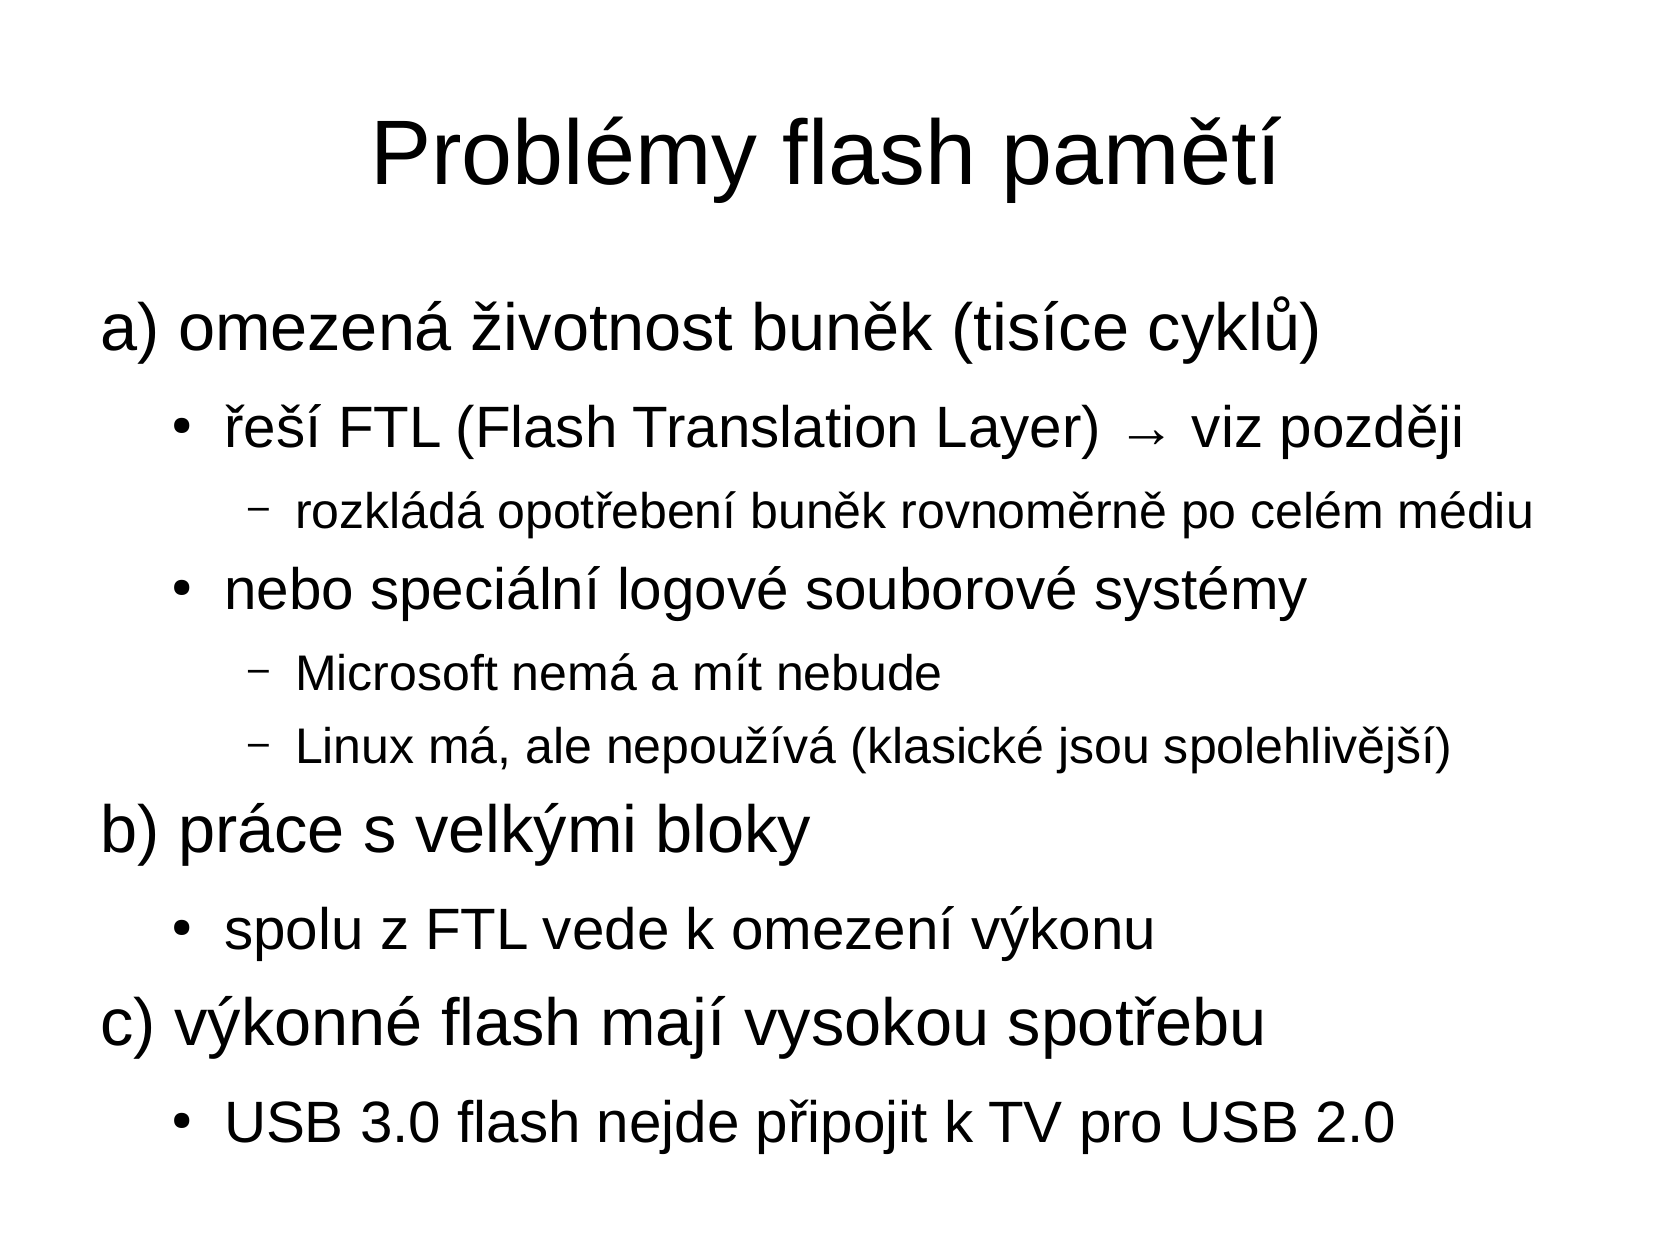

# Problémy flash pamětí
 omezená životnost buněk (tisíce cyklů)
řeší FTL (Flash Translation Layer) → viz později
rozkládá opotřebení buněk rovnoměrně po celém médiu
nebo speciální logové souborové systémy
Microsoft nemá a mít nebude
Linux má, ale nepoužívá (klasické jsou spolehlivější)
 práce s velkými bloky
spolu z FTL vede k omezení výkonu
 výkonné flash mají vysokou spotřebu
USB 3.0 flash nejde připojit k TV pro USB 2.0